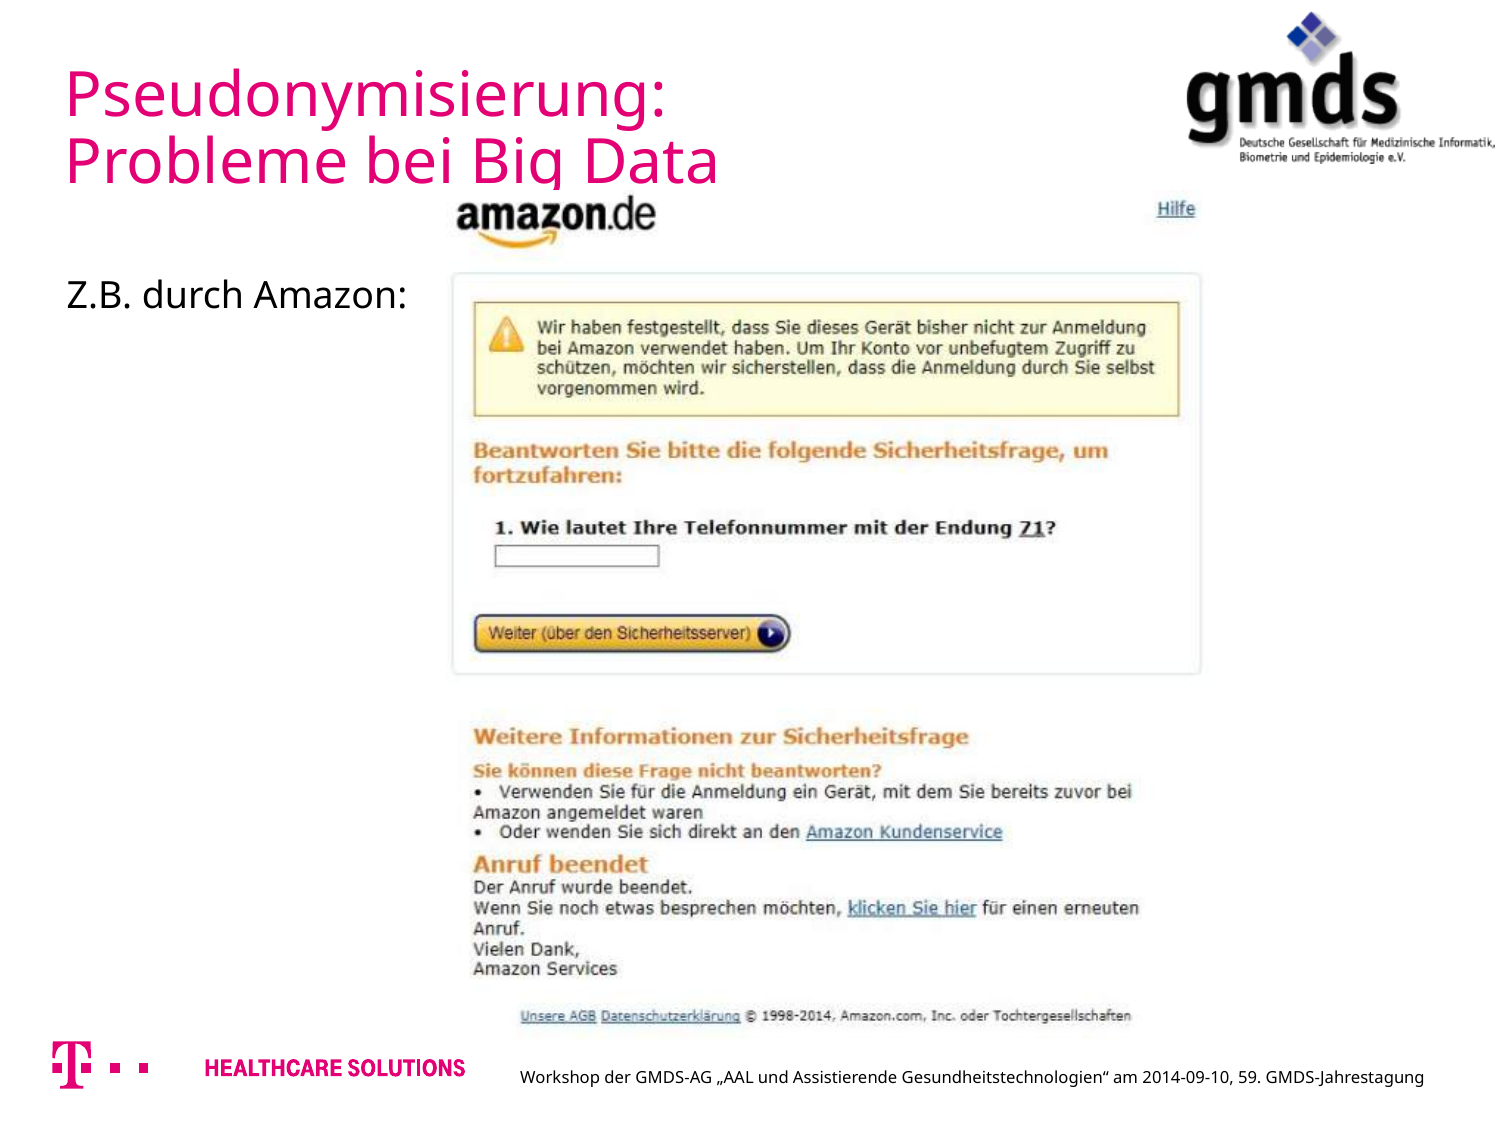

# Pseudonymisierung: Probleme bei Big Data
Z.B. durch Amazon:
Workshop der GMDS-AG „AAL und Assistierende Gesundheitstechnologien“ am 2014-09-10, 59. GMDS-Jahrestagung